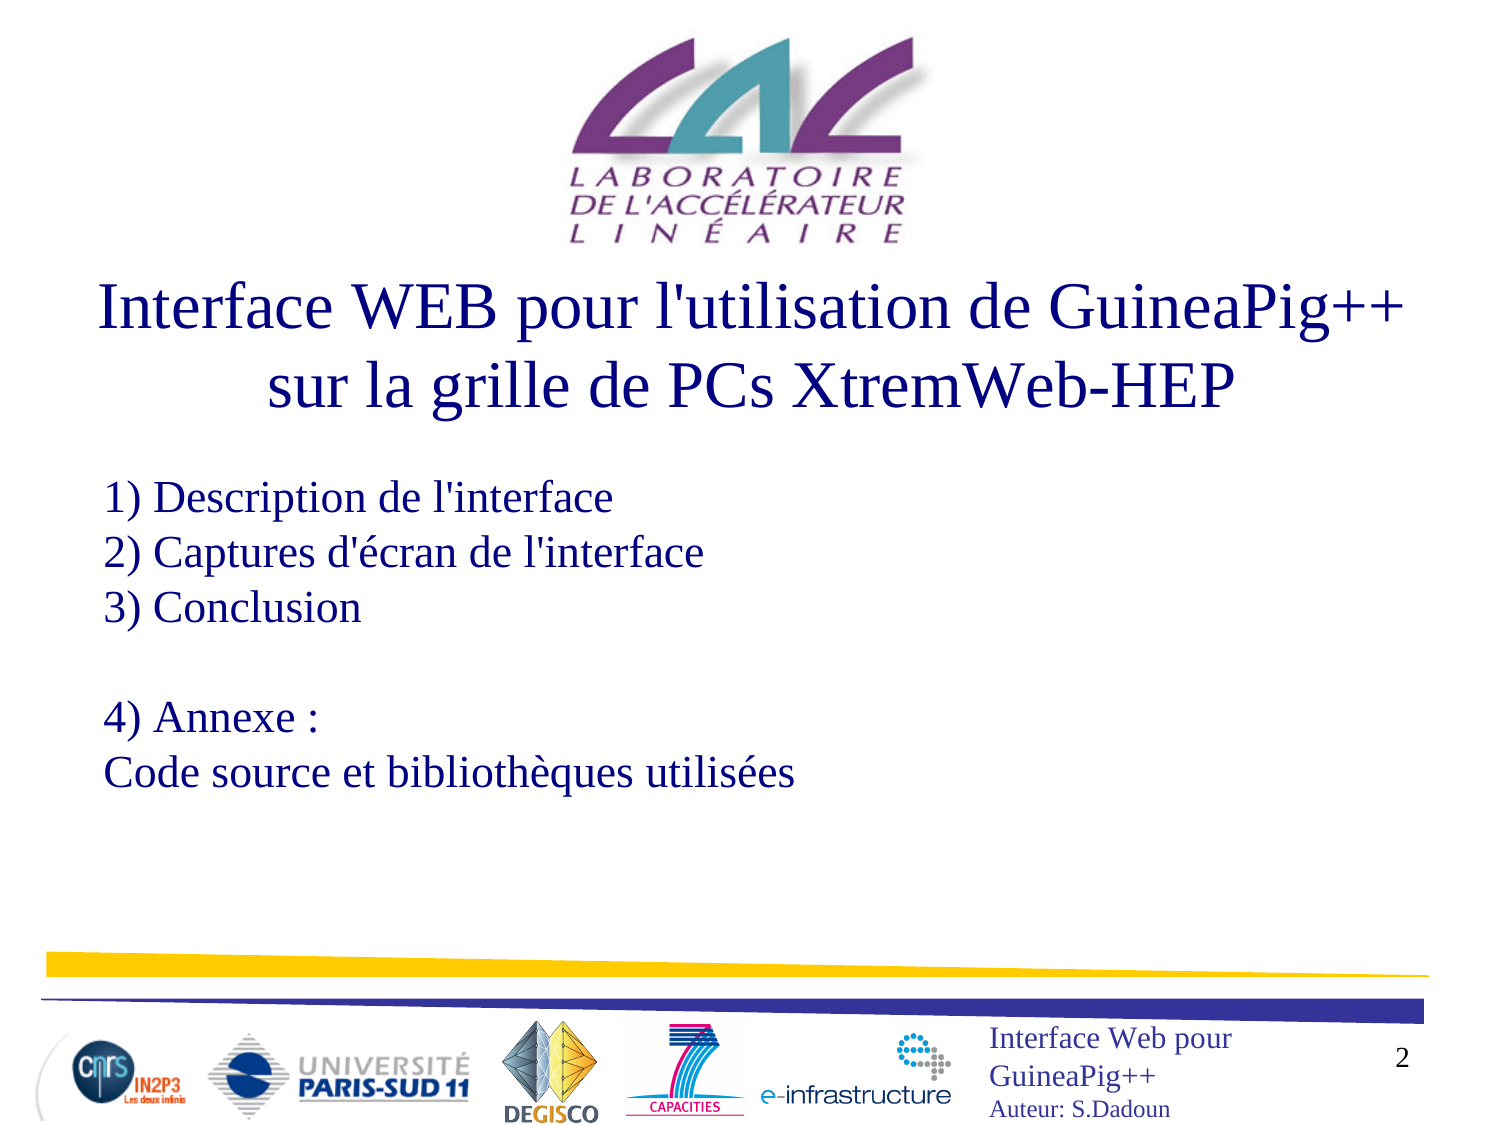

Interface WEB pour l'utilisation de GuineaPig++ sur la grille de PCs XtremWeb-HEP
#
 Description de l'interface
 Captures d'écran de l'interface
3) Conclusion
4) Annexe :
Code source et bibliothèques utilisées
2